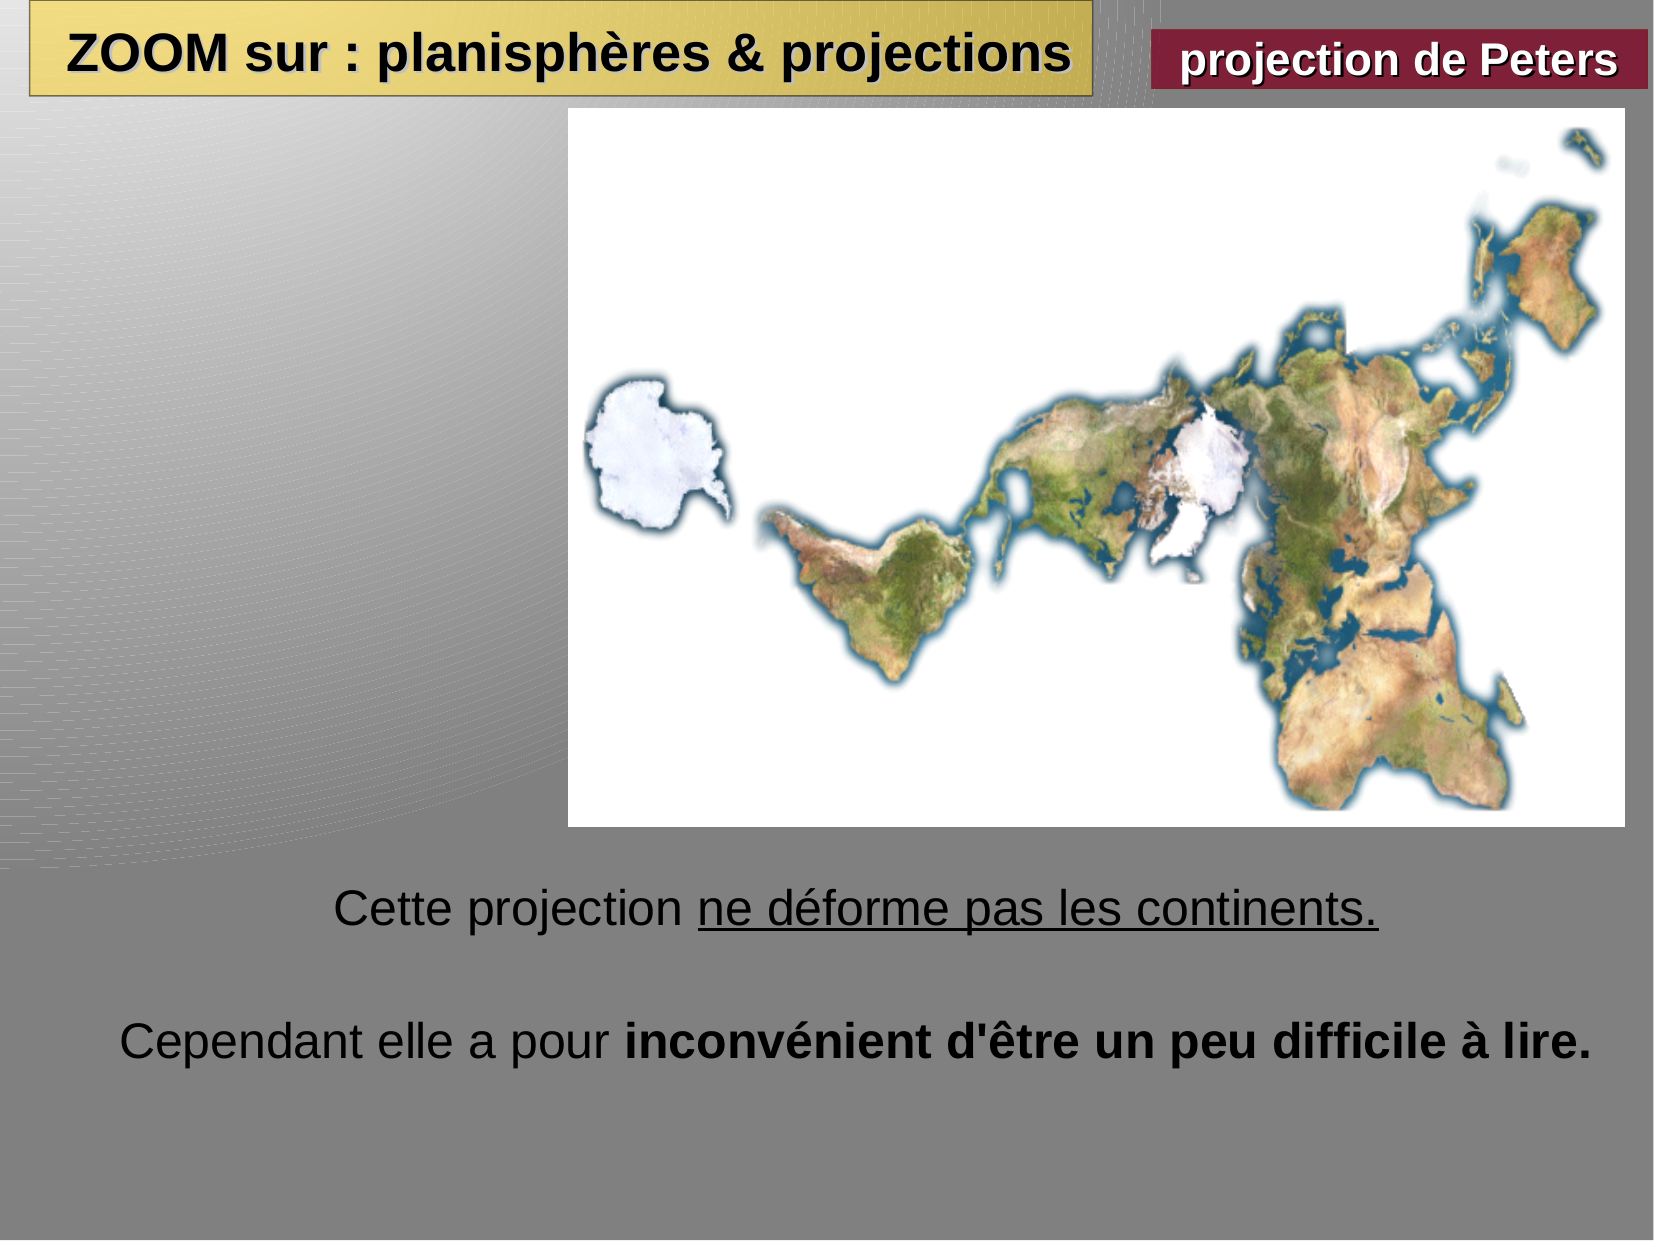

ZOOM sur : planisphères & projections
projection de Peters
Cette projection ne déforme pas les continents.
Cependant elle a pour inconvénient d'être un peu difficile à lire.